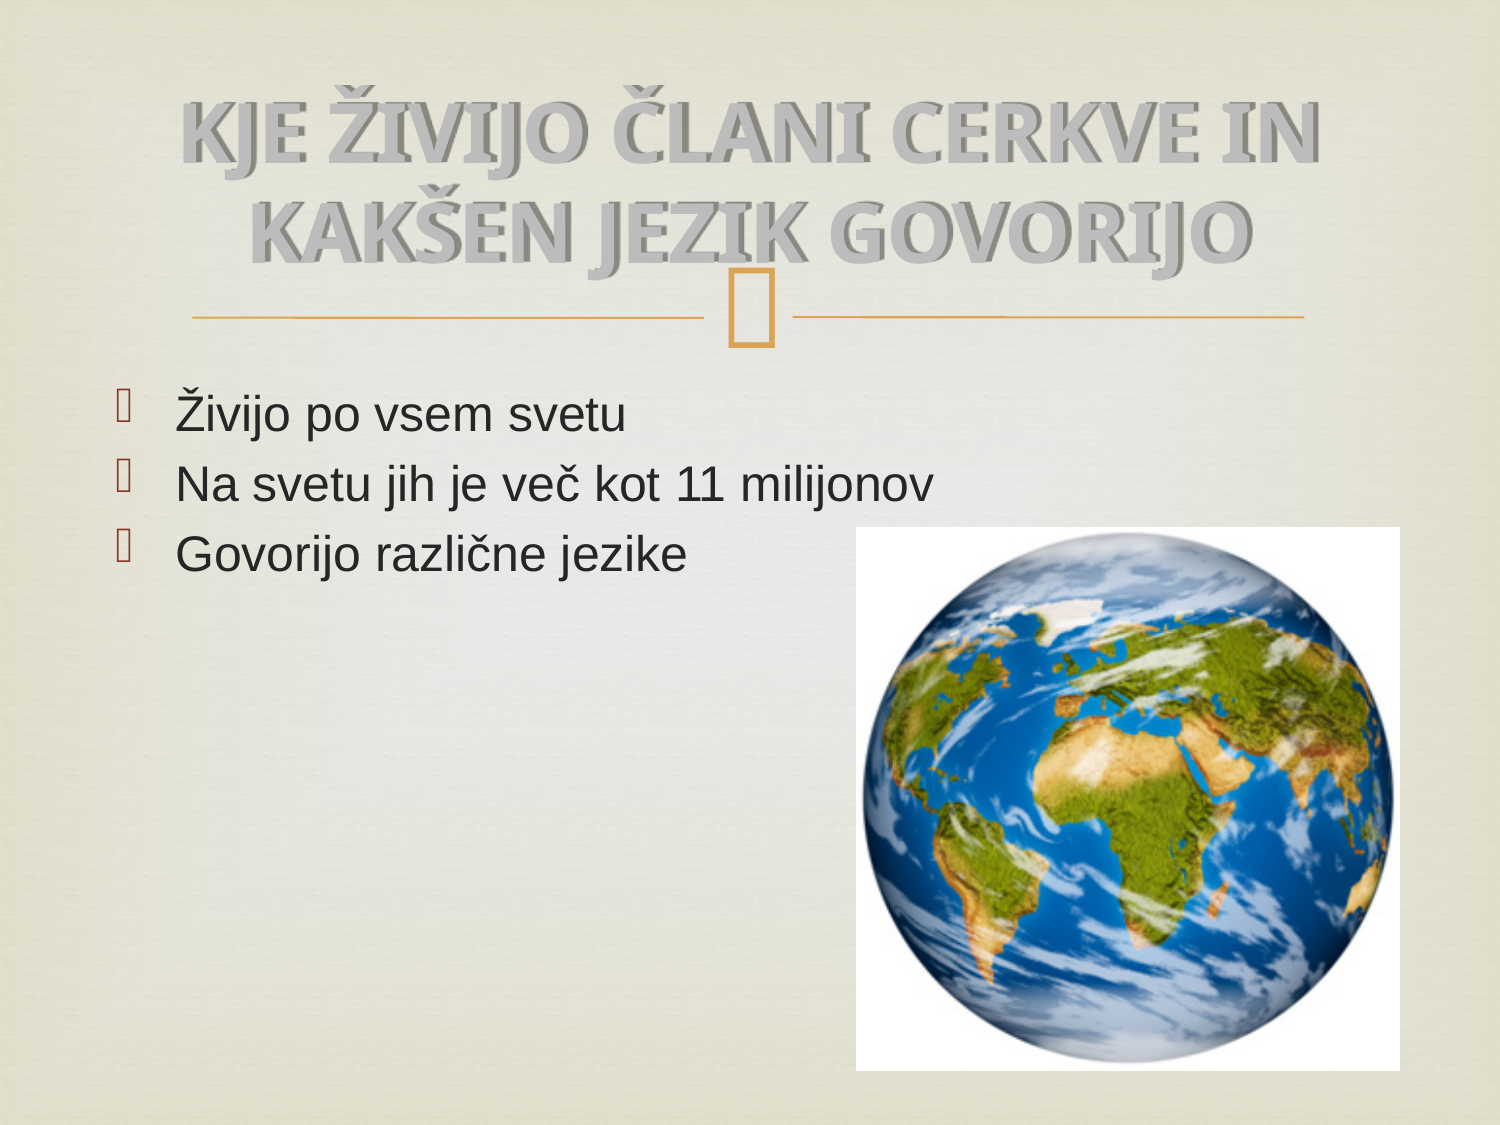

KJE ŽIVIJO ČLANI CERKVE IN KAKŠEN JEZIK GOVORIJO
# Živijo po vsem svetu
Na svetu jih je več kot 11 milijonov
Govorijo različne jezike